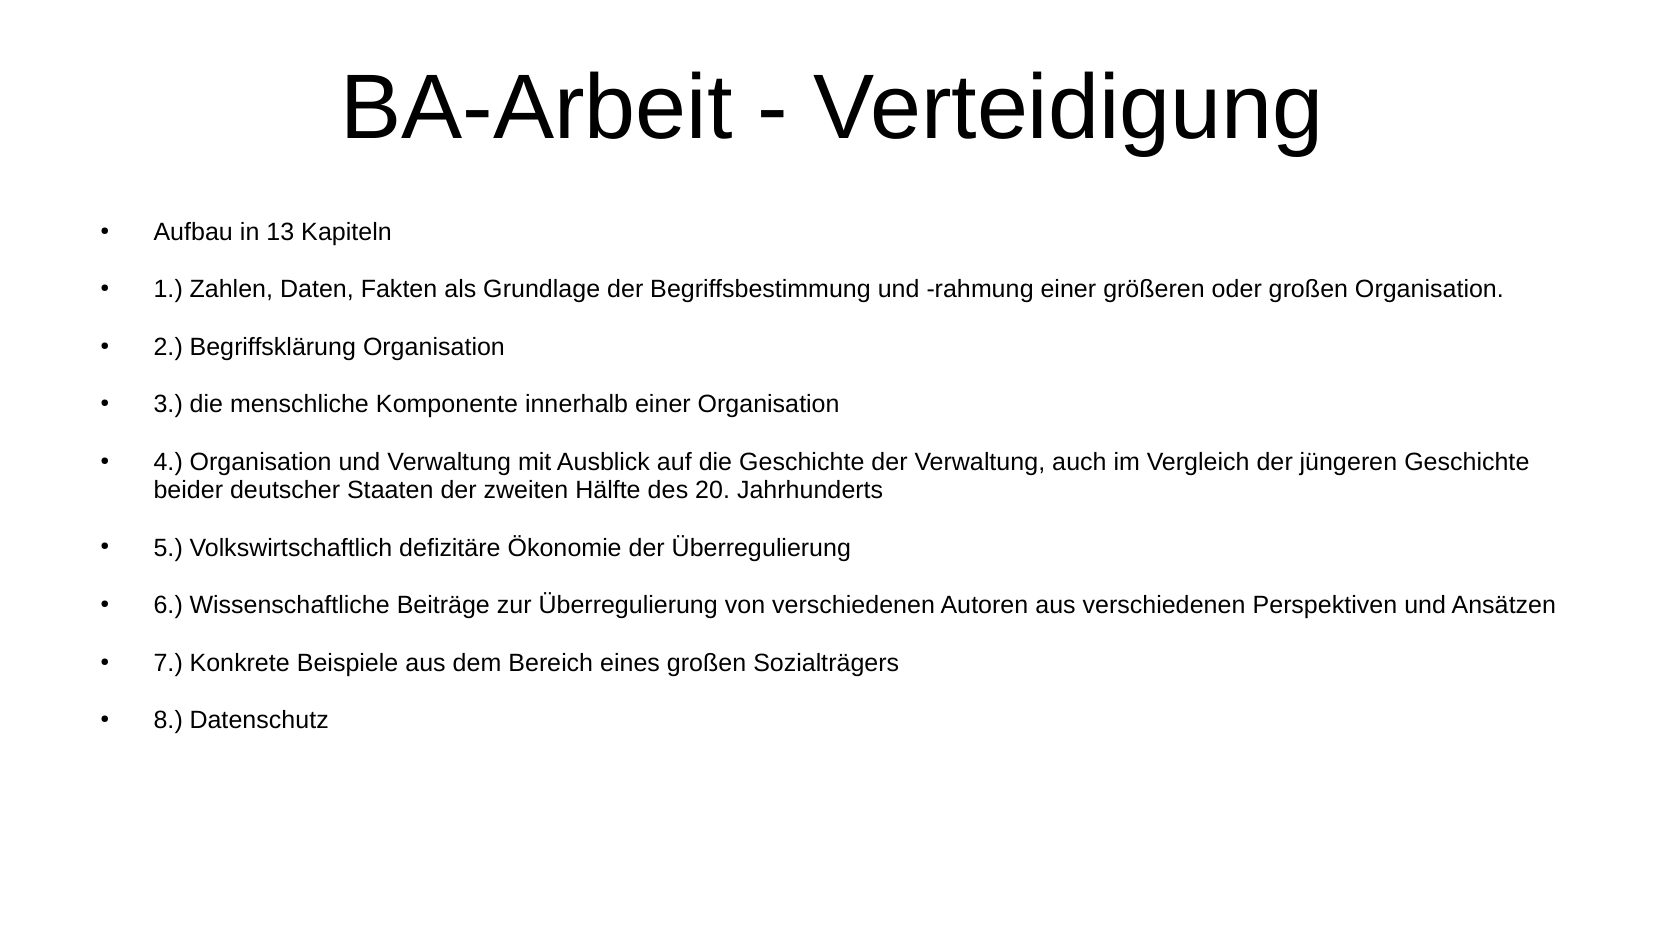

# BA-Arbeit - Verteidigung
Aufbau in 13 Kapiteln
1.) Zahlen, Daten, Fakten als Grundlage der Begriffsbestimmung und -rahmung einer größeren oder großen Organisation.
2.) Begriffsklärung Organisation
3.) die menschliche Komponente innerhalb einer Organisation
4.) Organisation und Verwaltung mit Ausblick auf die Geschichte der Verwaltung, auch im Vergleich der jüngeren Geschichte beider deutscher Staaten der zweiten Hälfte des 20. Jahrhunderts
5.) Volkswirtschaftlich defizitäre Ökonomie der Überregulierung
6.) Wissenschaftliche Beiträge zur Überregulierung von verschiedenen Autoren aus verschiedenen Perspektiven und Ansätzen
7.) Konkrete Beispiele aus dem Bereich eines großen Sozialträgers
8.) Datenschutz